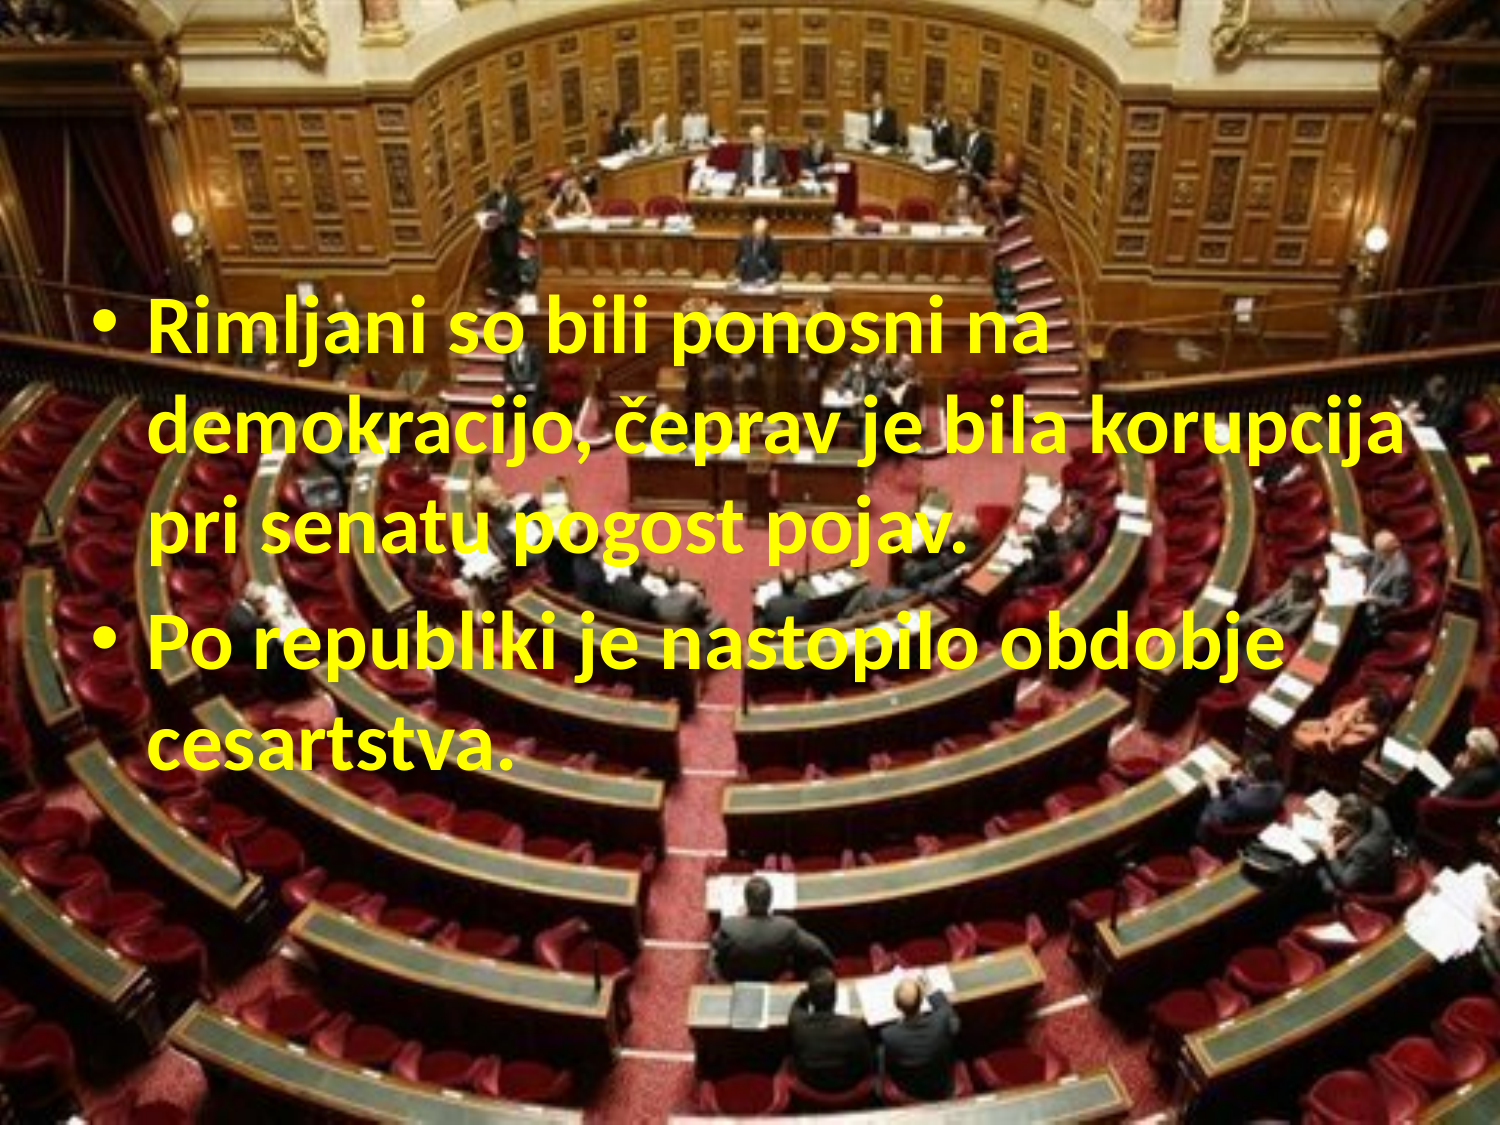

# Rimljani so bili ponosni na demokracijo, čeprav je bila korupcija pri senatu pogost pojav.
Po republiki je nastopilo obdobje cesartstva.